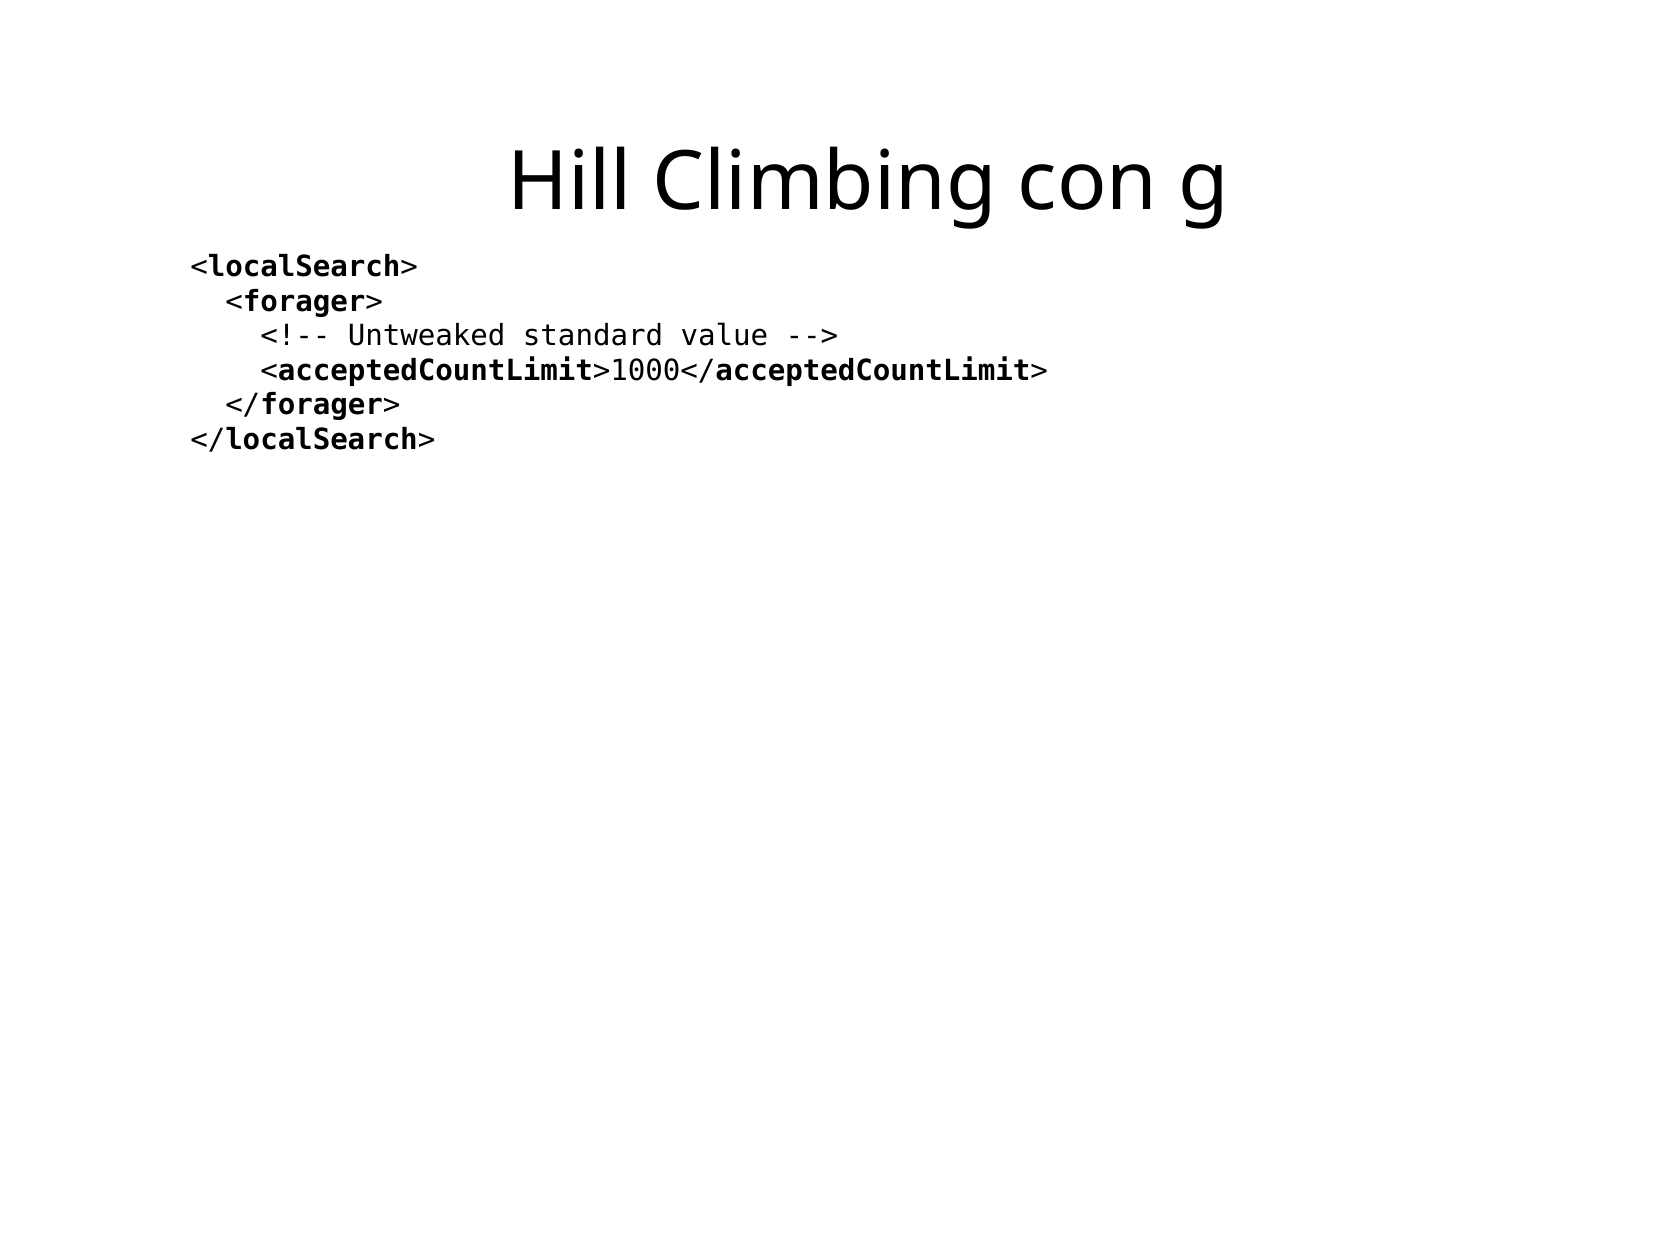

Hill Climbing con g
<localSearch>
 <forager>
 <!-- Untweaked standard value -->
 <acceptedCountLimit>1000</acceptedCountLimit>
 </forager>
</localSearch>